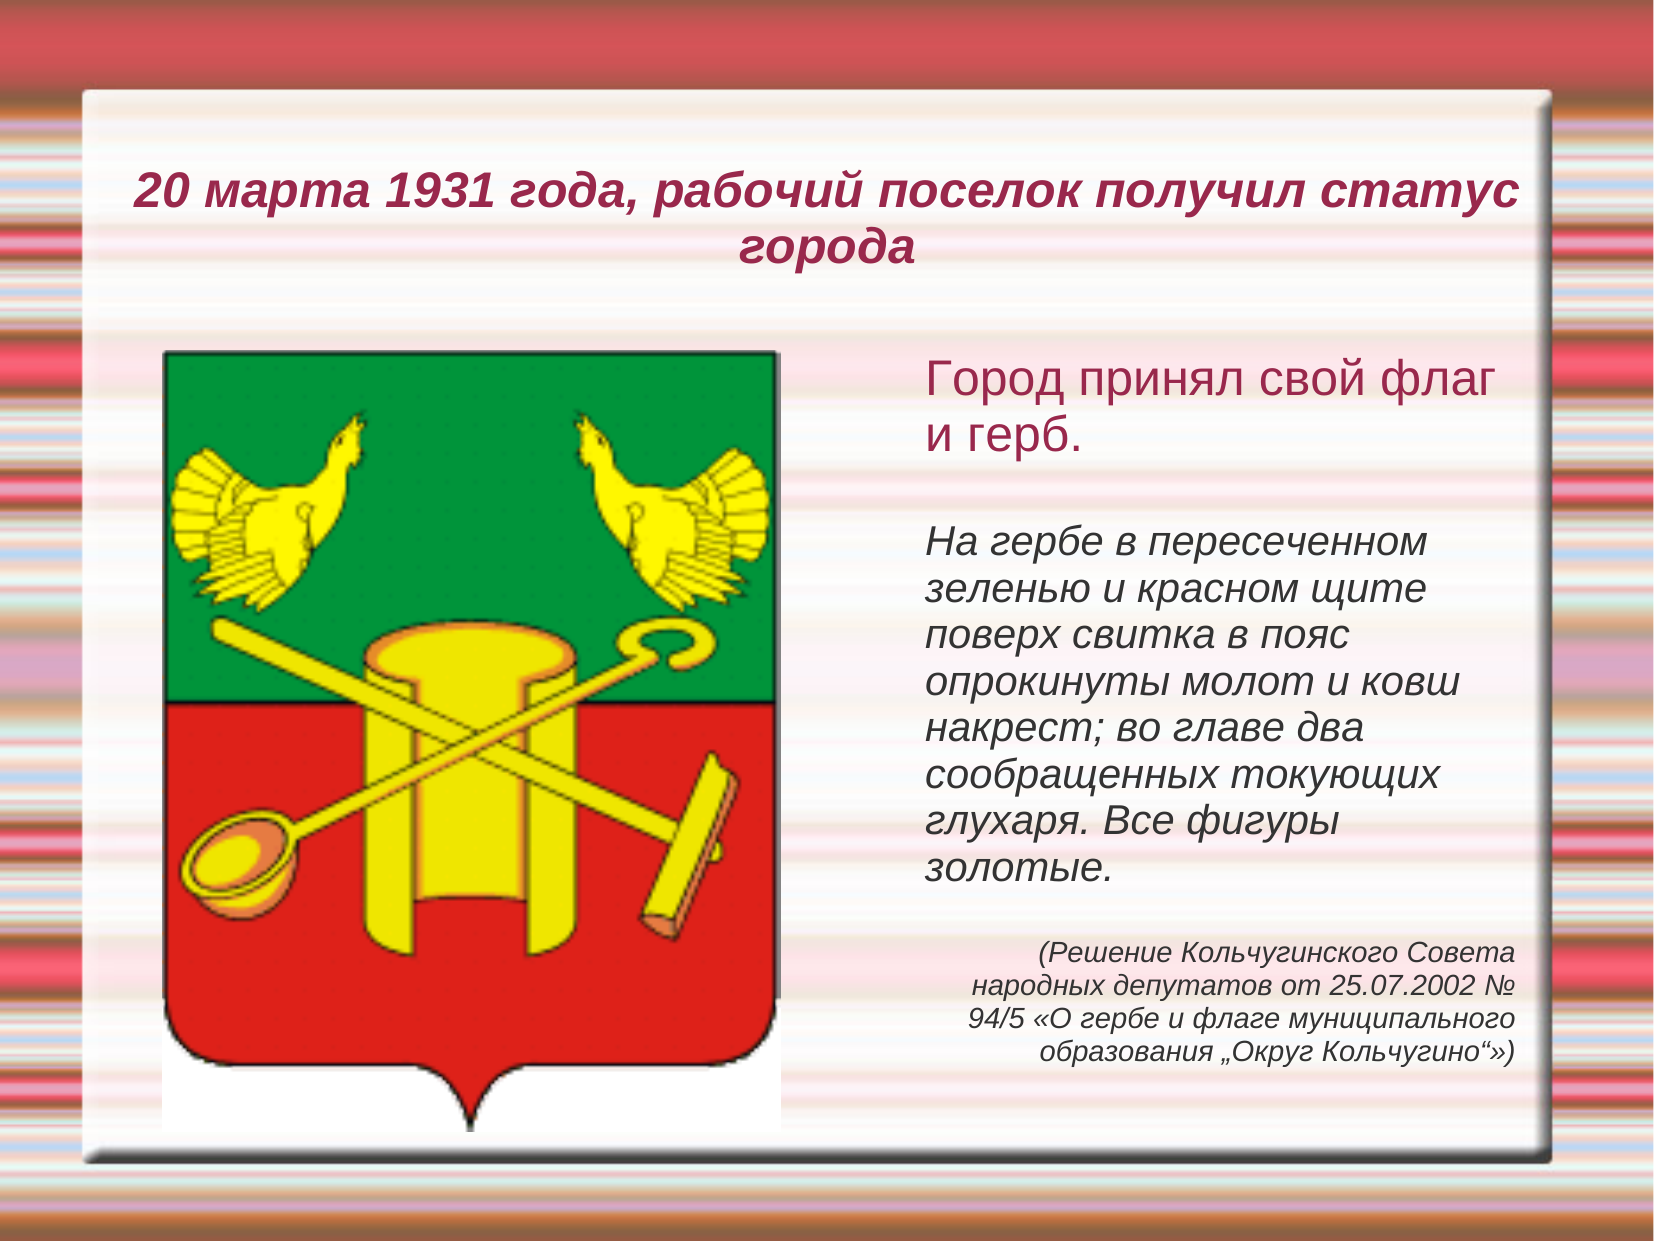

# 20 марта 1931 года, рабочий поселок получил статус города
Город принял свой флаг и герб.
На гербе в пересеченном зеленью и красном щите поверх свитка в пояс опрокинуты молот и ковш накрест; во главе два сообращенных токующих глухаря. Все фигуры золотые.
(Решение Кольчугинского Совета народных депутатов от 25.07.2002 № 94/5 «О гербе и флаге муниципального образования „Округ Кольчугино“»)